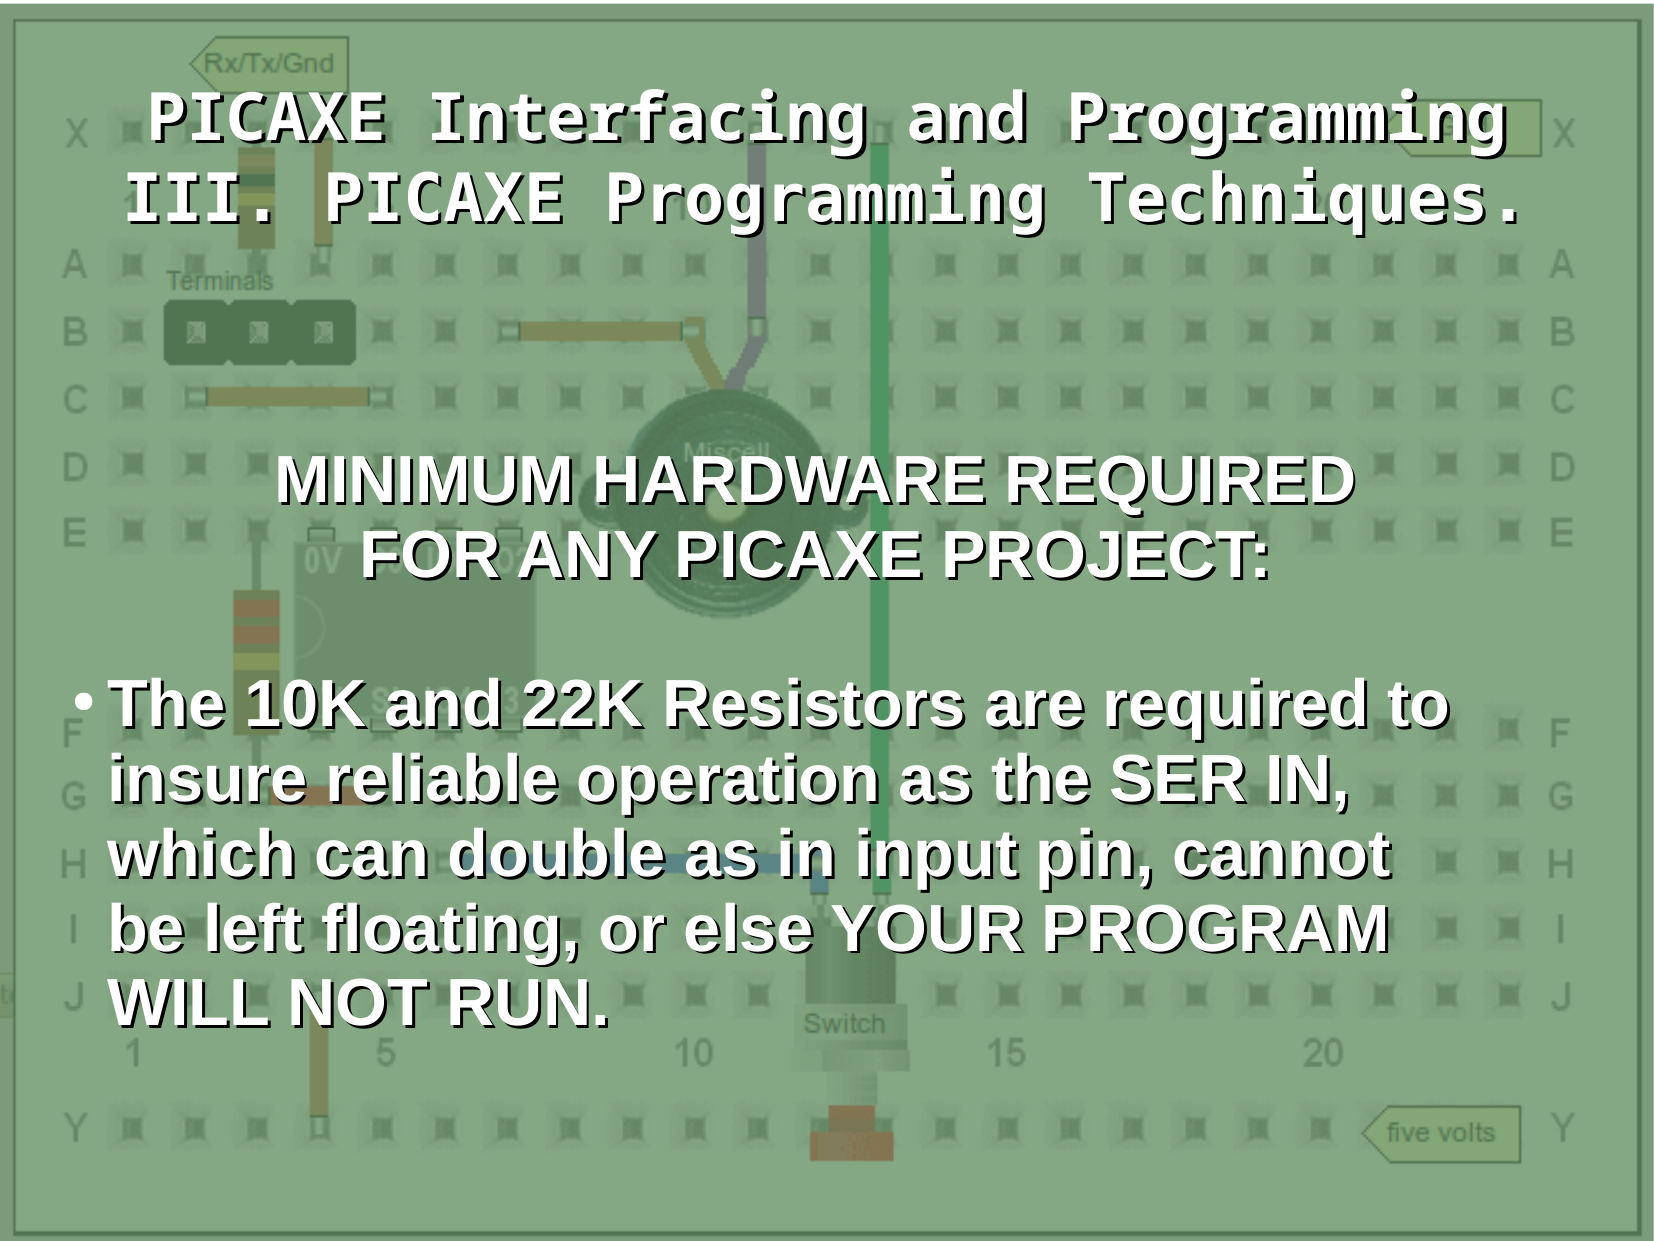

# PICAXE Interfacing and Programming III. PICAXE Programming Techniques.
MINIMUM HARDWARE REQUIRED
FOR ANY PICAXE PROJECT:
The 10K and 22K Resistors are required to
insure reliable operation as the SER IN,
which can double as in input pin, cannot
be left floating, or else YOUR PROGRAM WILL NOT RUN.